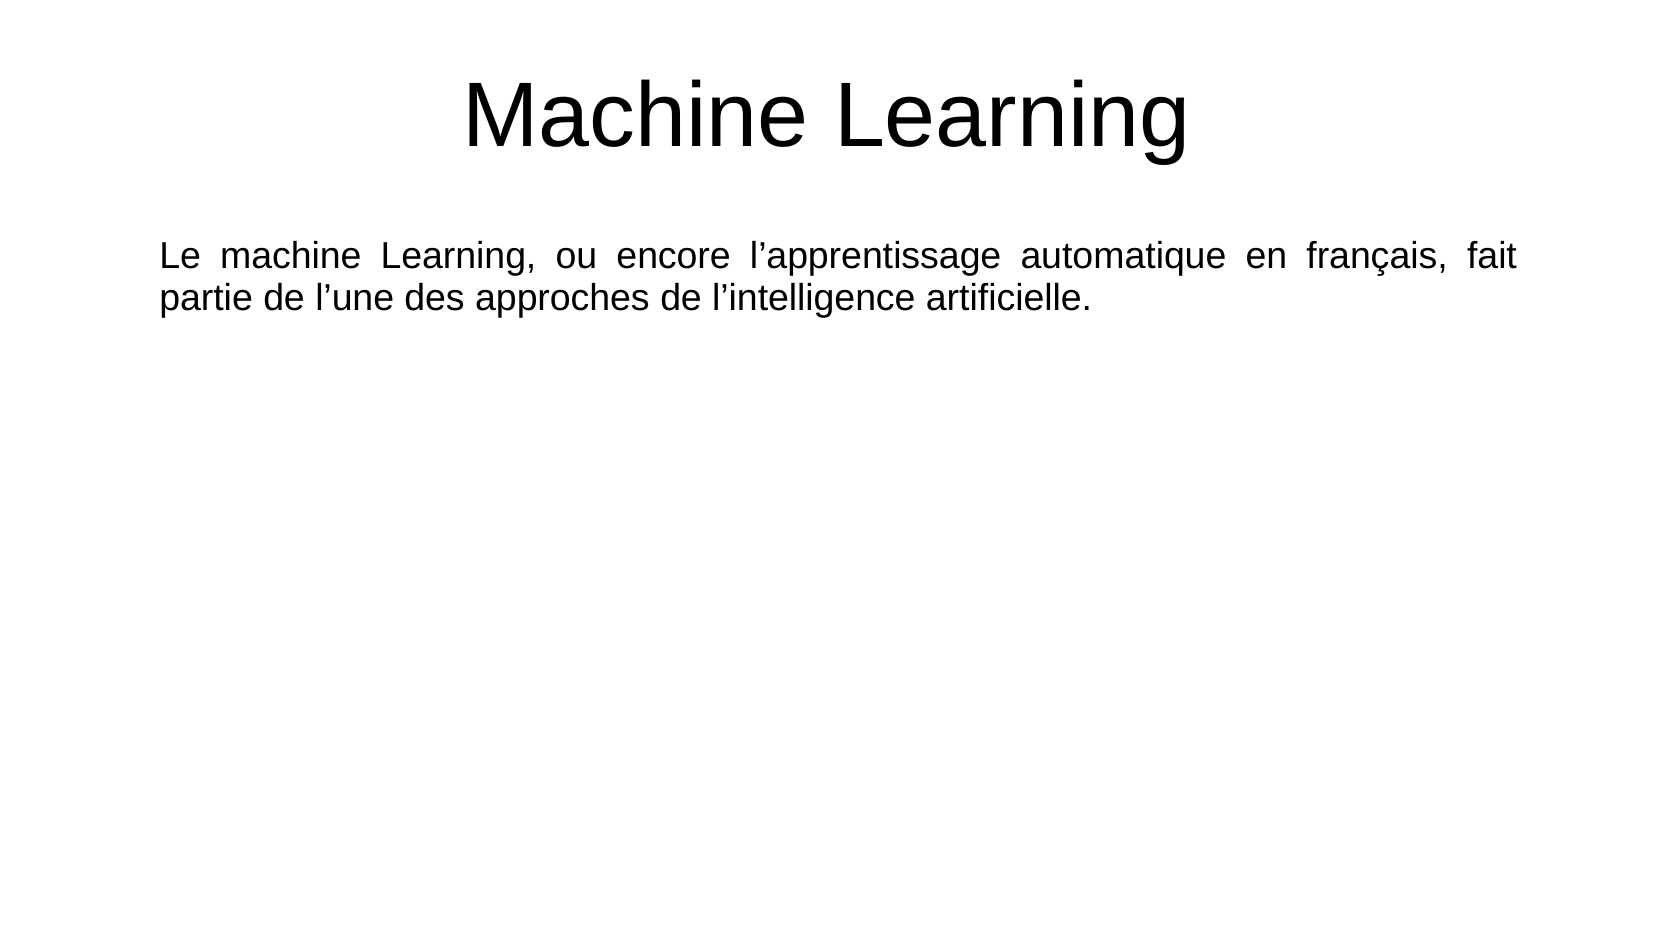

# Machine Learning
Le machine Learning, ou encore l’apprentissage automatique en français, fait partie de l’une des approches de l’intelligence artificielle.